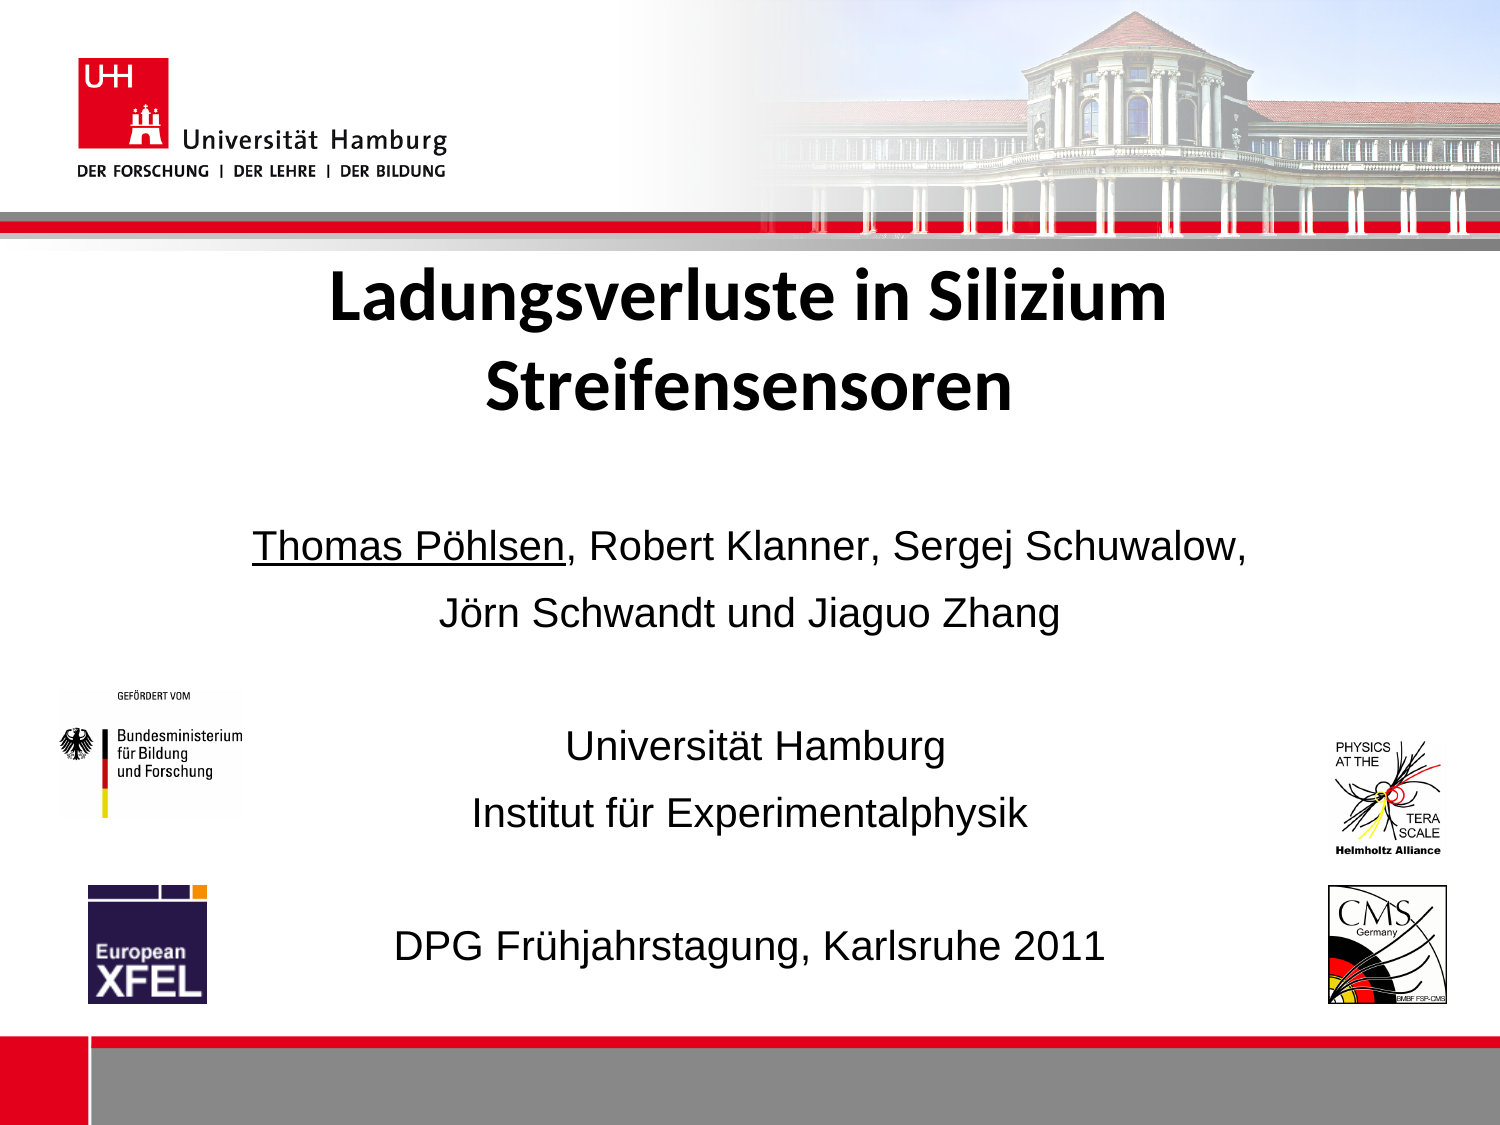

# Ladungsverluste in Silizium Streifensensoren
Thomas Pöhlsen, Robert Klanner, Sergej Schuwalow,
Jörn Schwandt und Jiaguo Zhang
 Universität Hamburg
Institut für Experimentalphysik
DPG Frühjahrstagung, Karlsruhe 2011